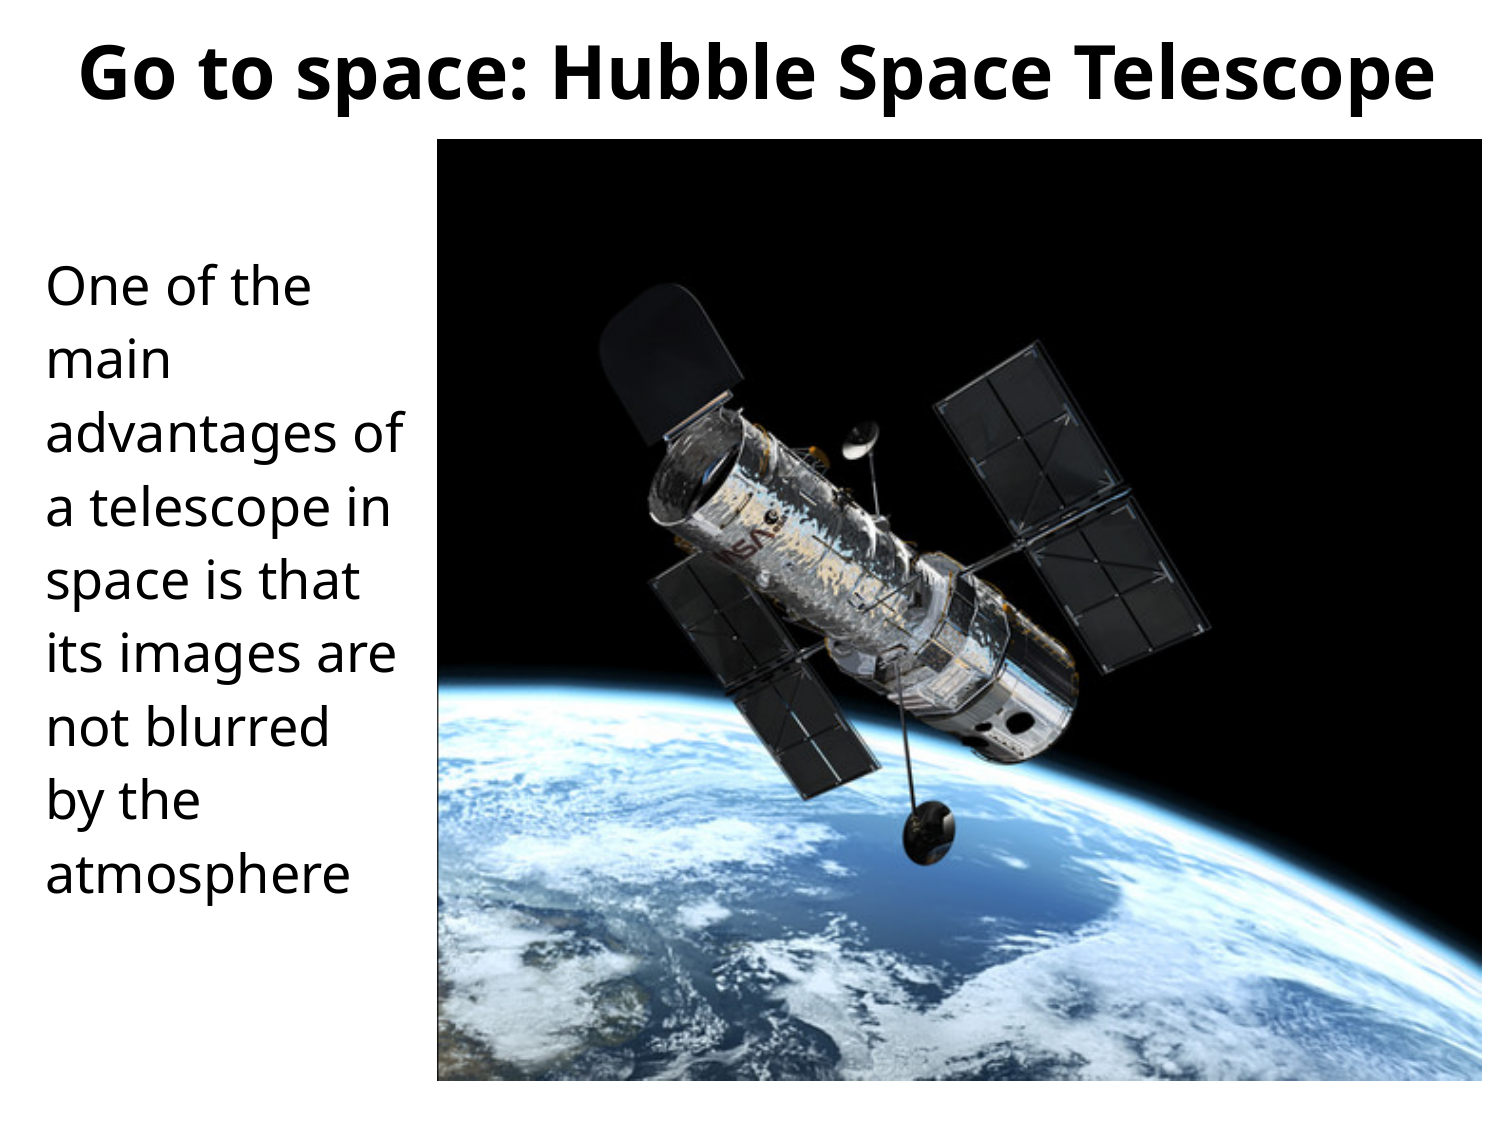

# Go to space: Hubble Space Telescope
One of the main advantages of a telescope in space is that its images are not blurred by the atmosphere